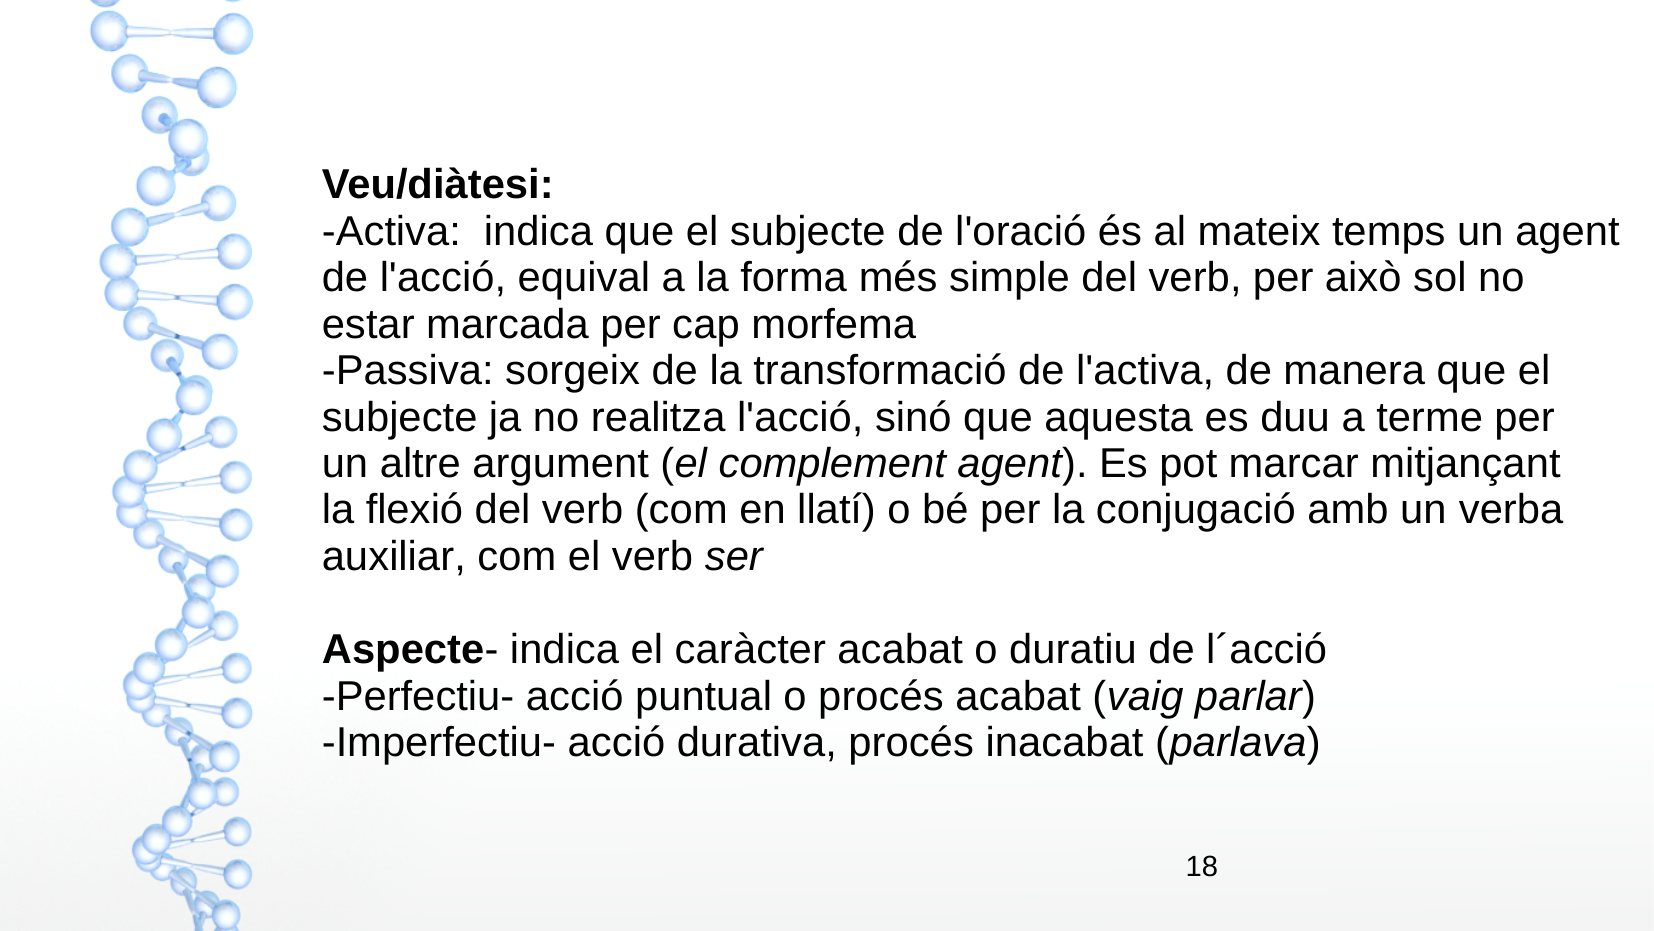

Veu/diàtesi:
-Activa: indica que el subjecte de l'oració és al mateix temps un agent
de l'acció, equival a la forma més simple del verb, per això sol no
estar marcada per cap morfema
-Passiva: sorgeix de la transformació de l'activa, de manera que el
subjecte ja no realitza l'acció, sinó que aquesta es duu a terme per
un altre argument (el complement agent). Es pot marcar mitjançant
la flexió del verb (com en llatí) o bé per la conjugació amb un verba
auxiliar, com el verb ser
Aspecte- indica el caràcter acabat o duratiu de l´acció
-Perfectiu- acció puntual o procés acabat (vaig parlar)
-Imperfectiu- acció durativa, procés inacabat (parlava)
| |
| --- |
| |
| |
| |
| |
| |
| |
| |
| |
| |
| |
| |